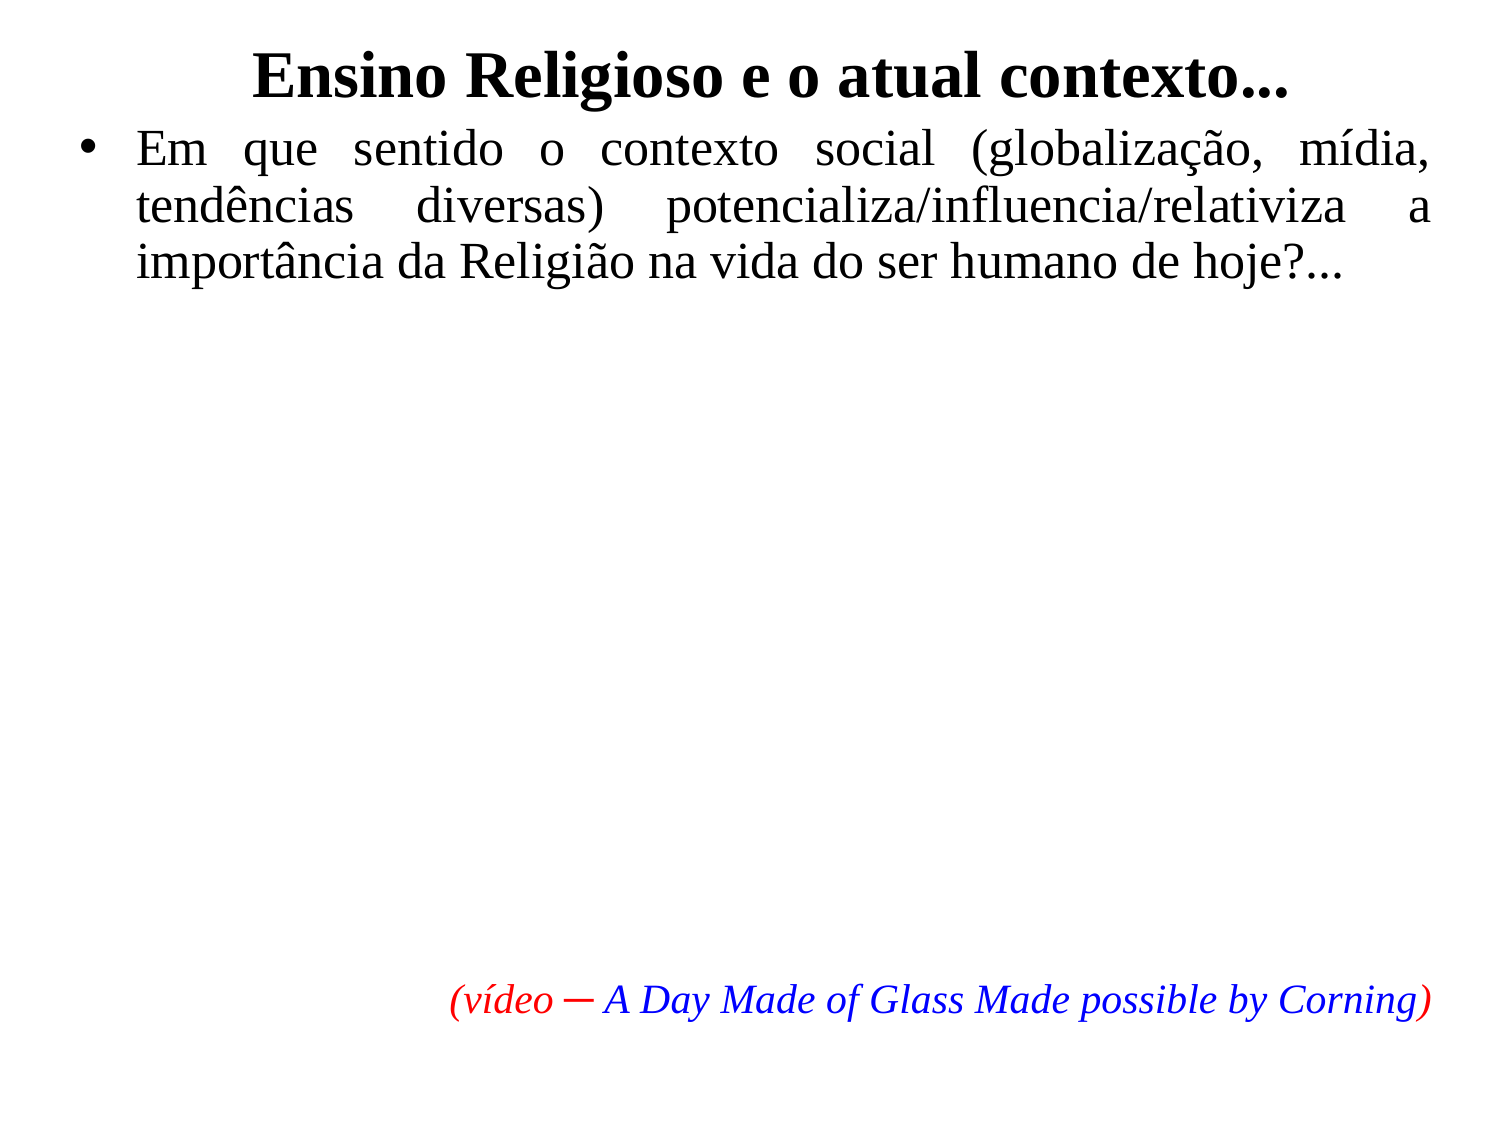

# Ensino Religioso e o atual contexto...
Em que sentido o contexto social (globalização, mídia, tendências diversas) potencializa/influencia/relativiza a importância da Religião na vida do ser humano de hoje?...
(vídeo ─ A Day Made of Glass Made possible by Corning)